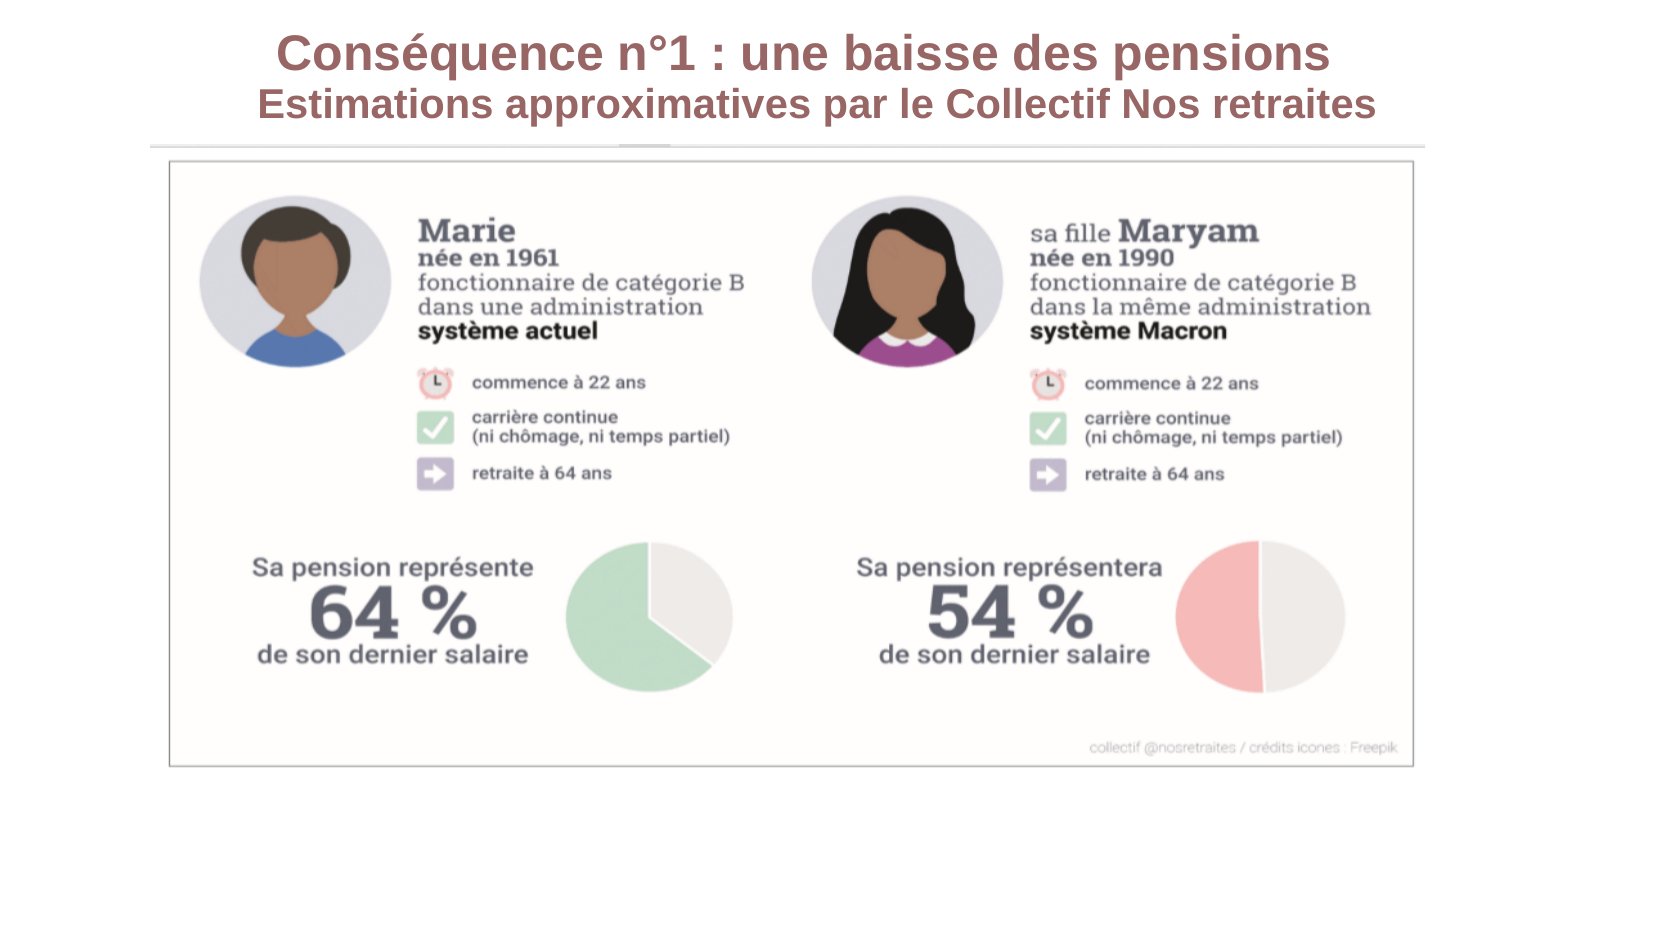

# Conséquence n°1 : une baisse des pensions Estimations approximatives par le Collectif Nos retraites